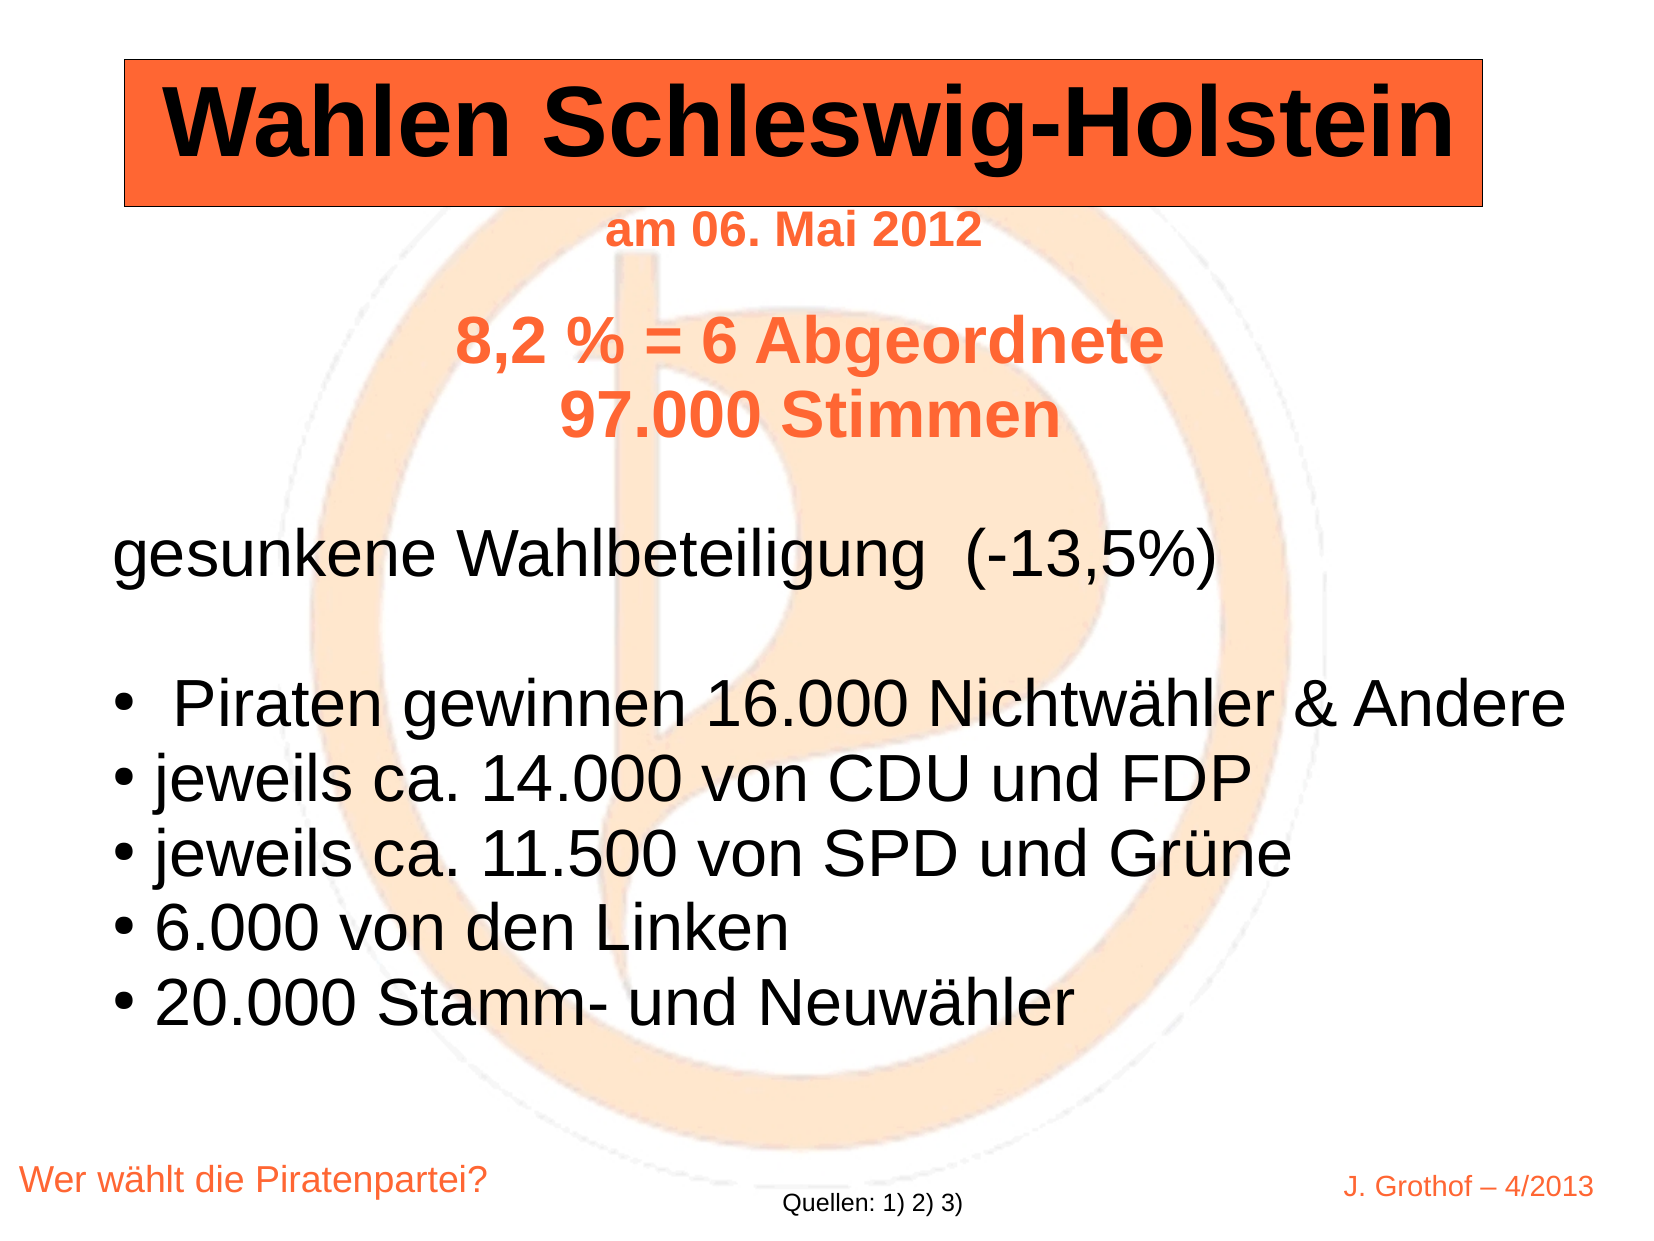

Wahlen Schleswig-Holstein
am 06. Mai 2012
8,2 % = 6 Abgeordnete
97.000 Stimmen
gesunkene Wahlbeteiligung (-13,5%)
 Piraten gewinnen 16.000 Nichtwähler & Andere
 jeweils ca. 14.000 von CDU und FDP
 jeweils ca. 11.500 von SPD und Grüne
 6.000 von den Linken
 20.000 Stamm- und Neuwähler
Wer wählt die Piratenpartei?
Quellen: 1) 2) 3)